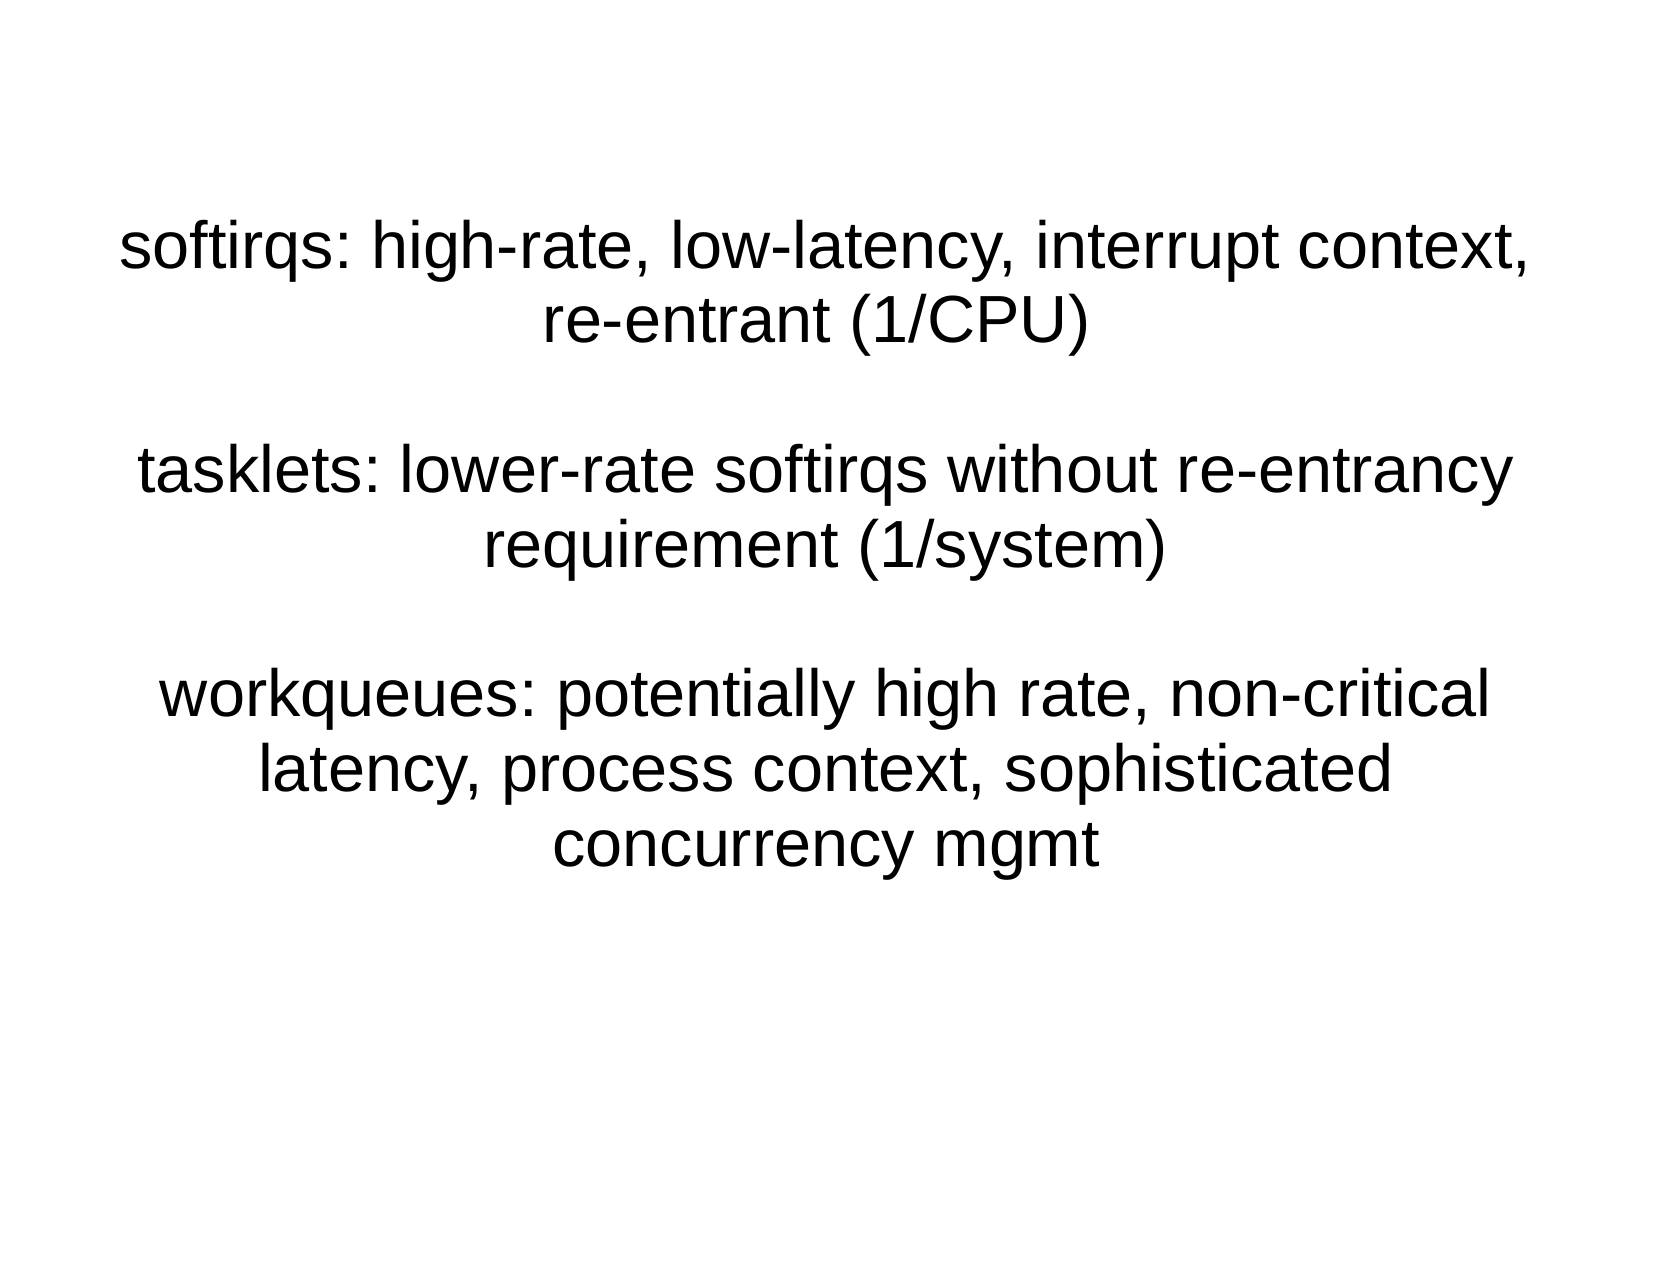

# softirqs: high-rate, low-latency, interrupt context, re-entrant (1/CPU)
tasklets: lower-rate softirqs without re-entrancy requirement (1/system)
workqueues: potentially high rate, non-critical latency, process context, sophisticated concurrency mgmt